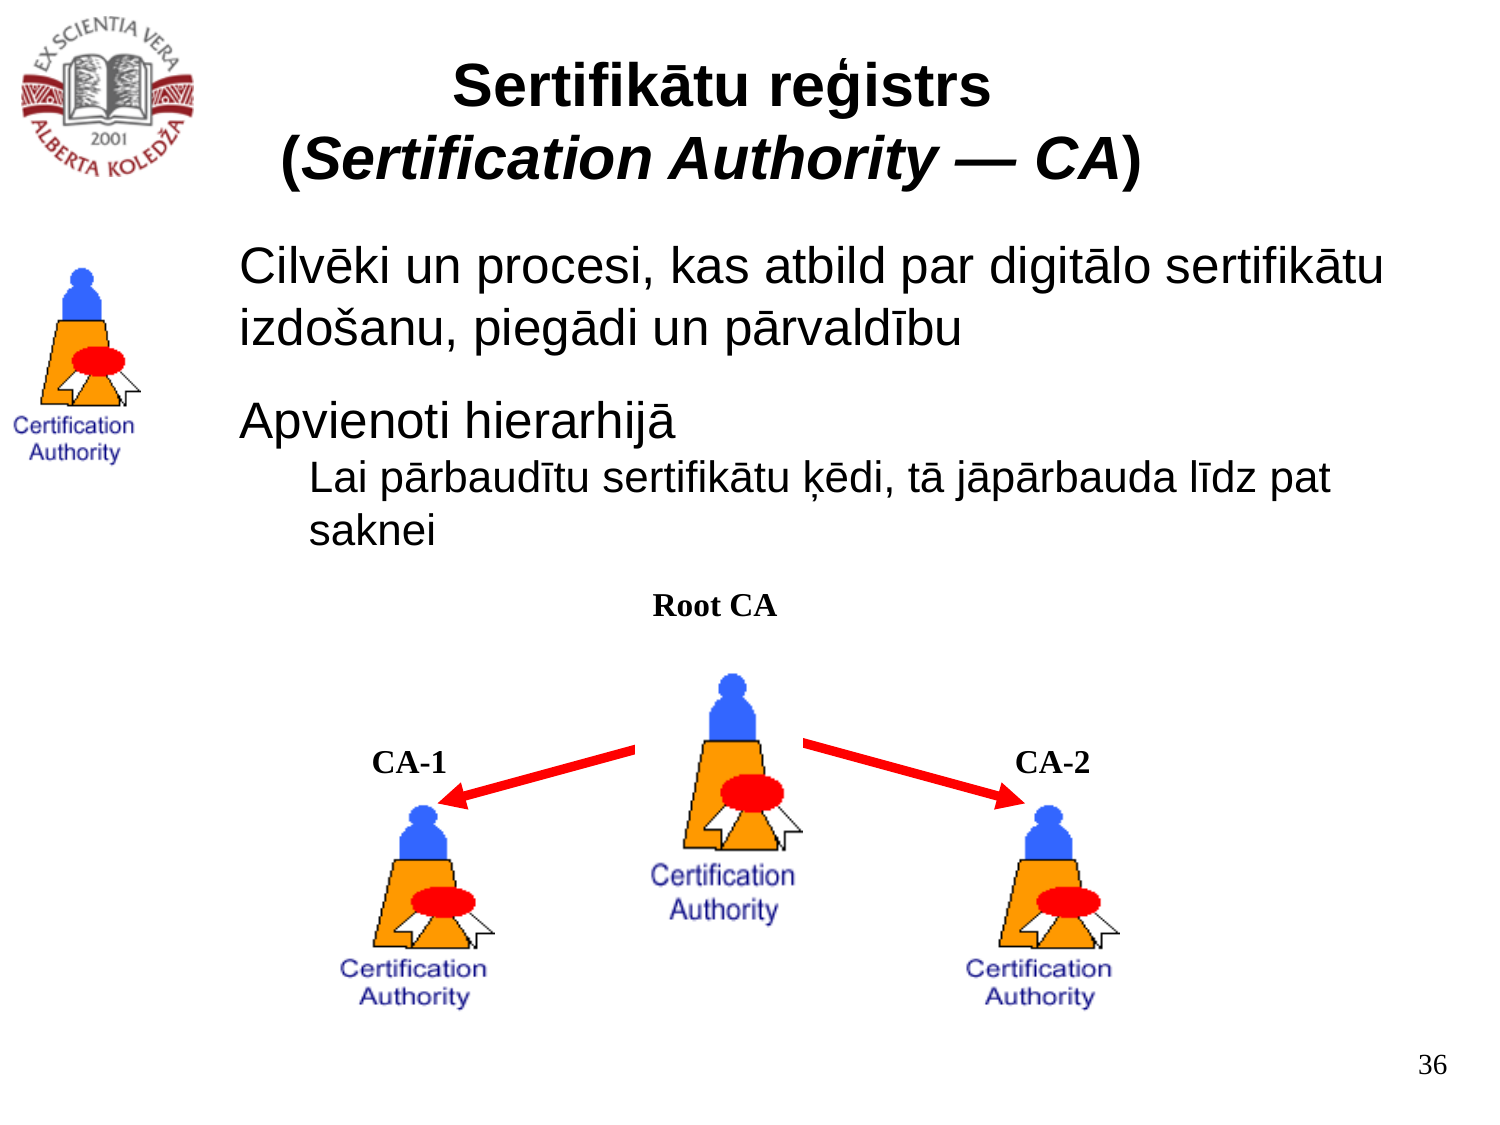

# Sertifikātu reģistrs (Sertification Authority — CA)
Cilvēki un procesi, kas atbild par digitālo sertifikātu izdošanu, piegādi un pārvaldību
Apvienoti hierarhijā
Lai pārbaudītu sertifikātu ķēdi, tā jāpārbauda līdz pat saknei
Root CA
CA-1
CA-2